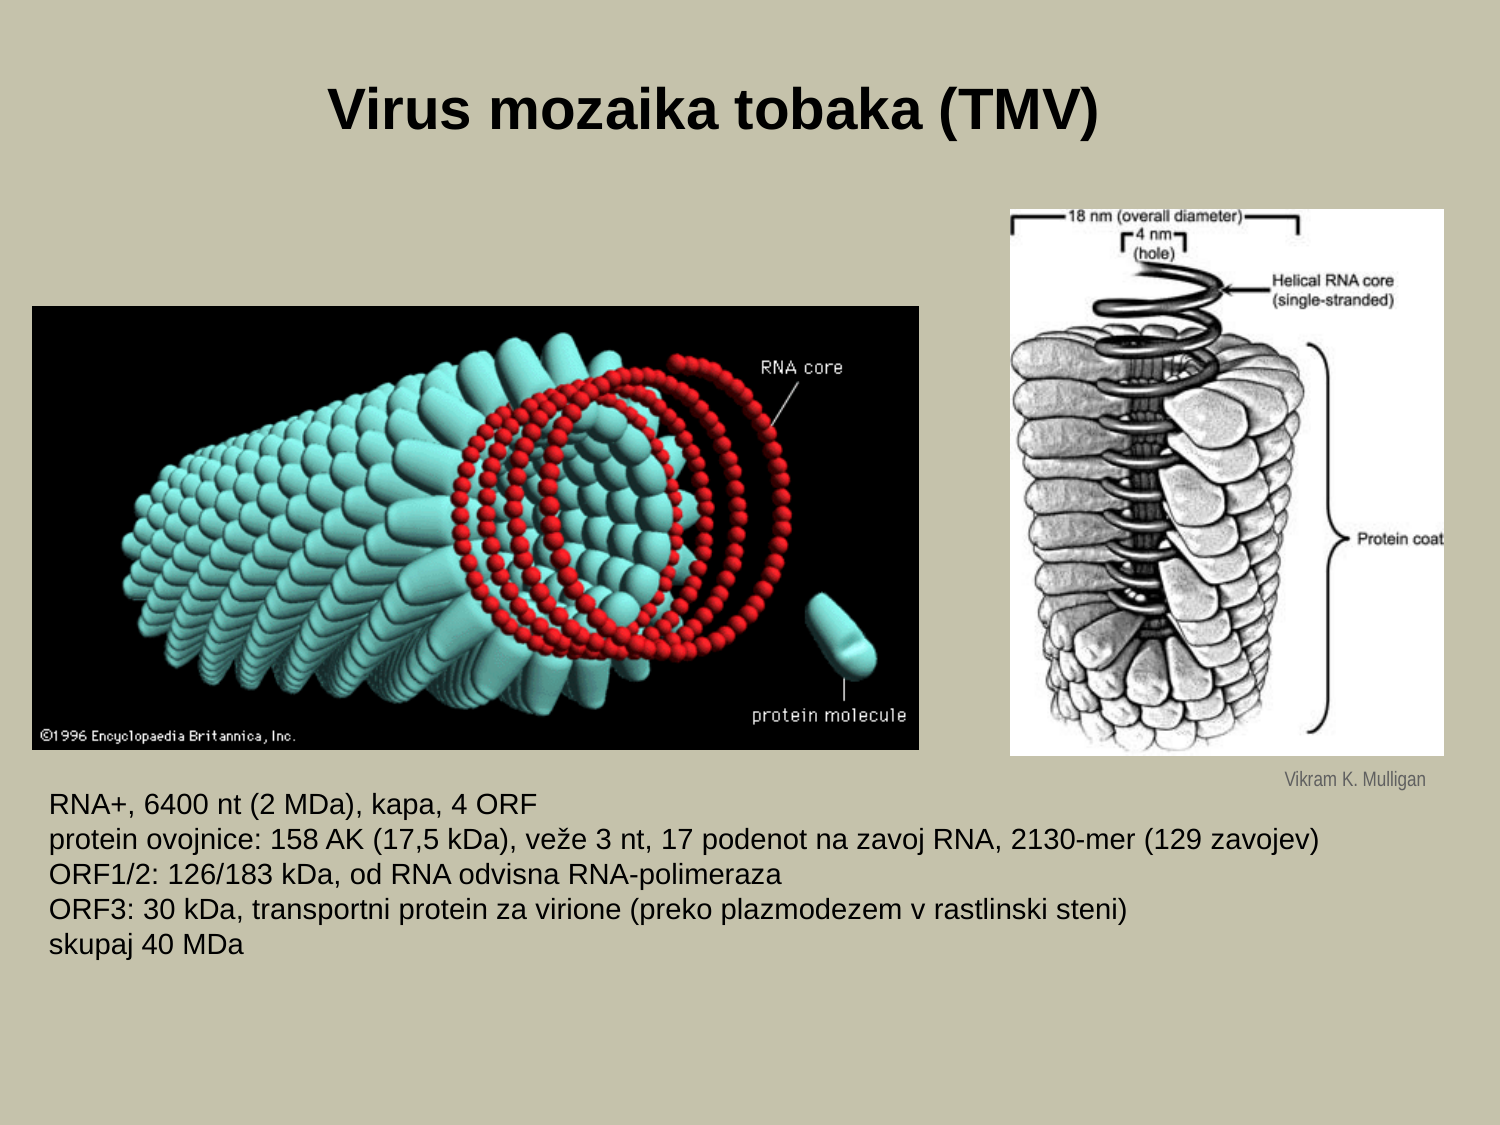

# Virus mozaika tobaka (TMV)
Vikram K. Mulligan
RNA+, 6400 nt (2 MDa), kapa, 4 ORF
protein ovojnice: 158 AK (17,5 kDa), veže 3 nt, 17 podenot na zavoj RNA, 2130-mer (129 zavojev)
ORF1/2: 126/183 kDa, od RNA odvisna RNA-polimeraza
ORF3: 30 kDa, transportni protein za virione (preko plazmodezem v rastlinski steni)
skupaj 40 MDa